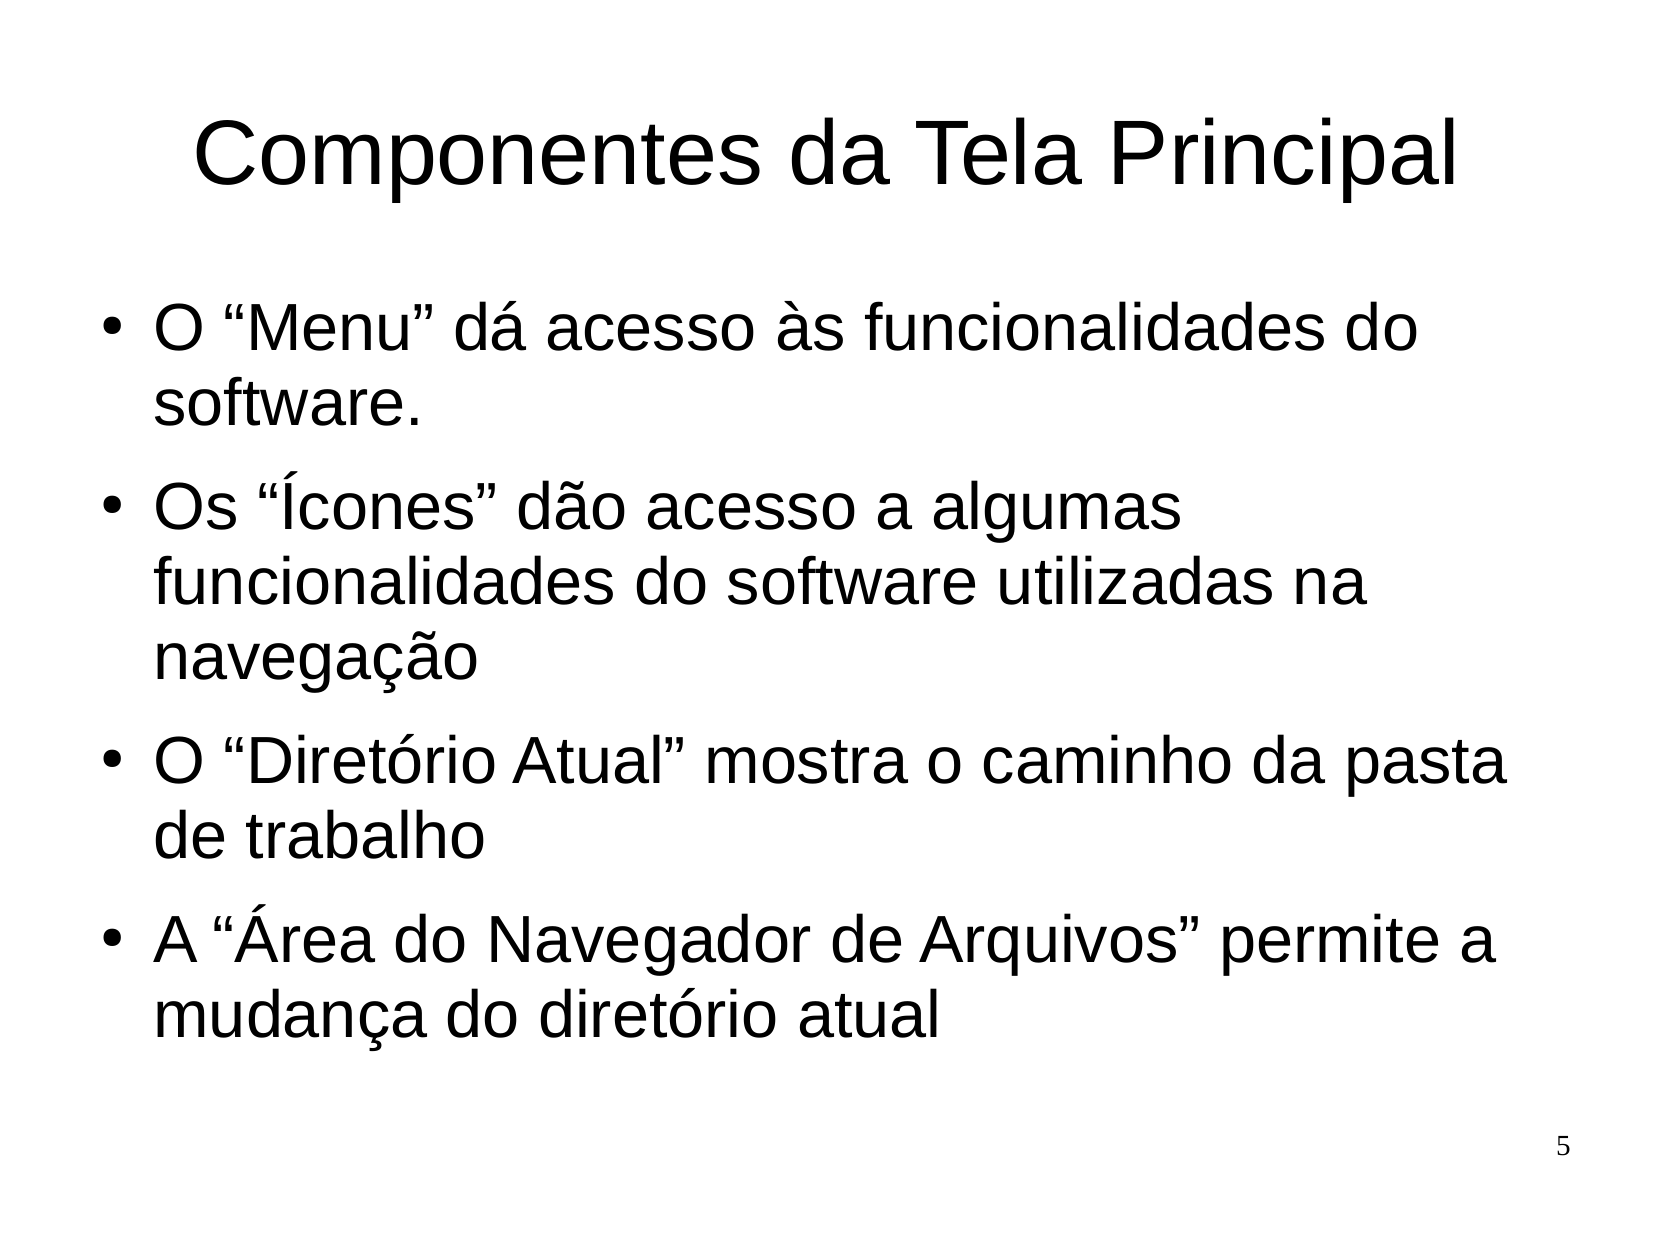

# Componentes da Tela Principal
O “Menu” dá acesso às funcionalidades do software.
Os “Ícones” dão acesso a algumas funcionalidades do software utilizadas na navegação
O “Diretório Atual” mostra o caminho da pasta de trabalho
A “Área do Navegador de Arquivos” permite a mudança do diretório atual
5